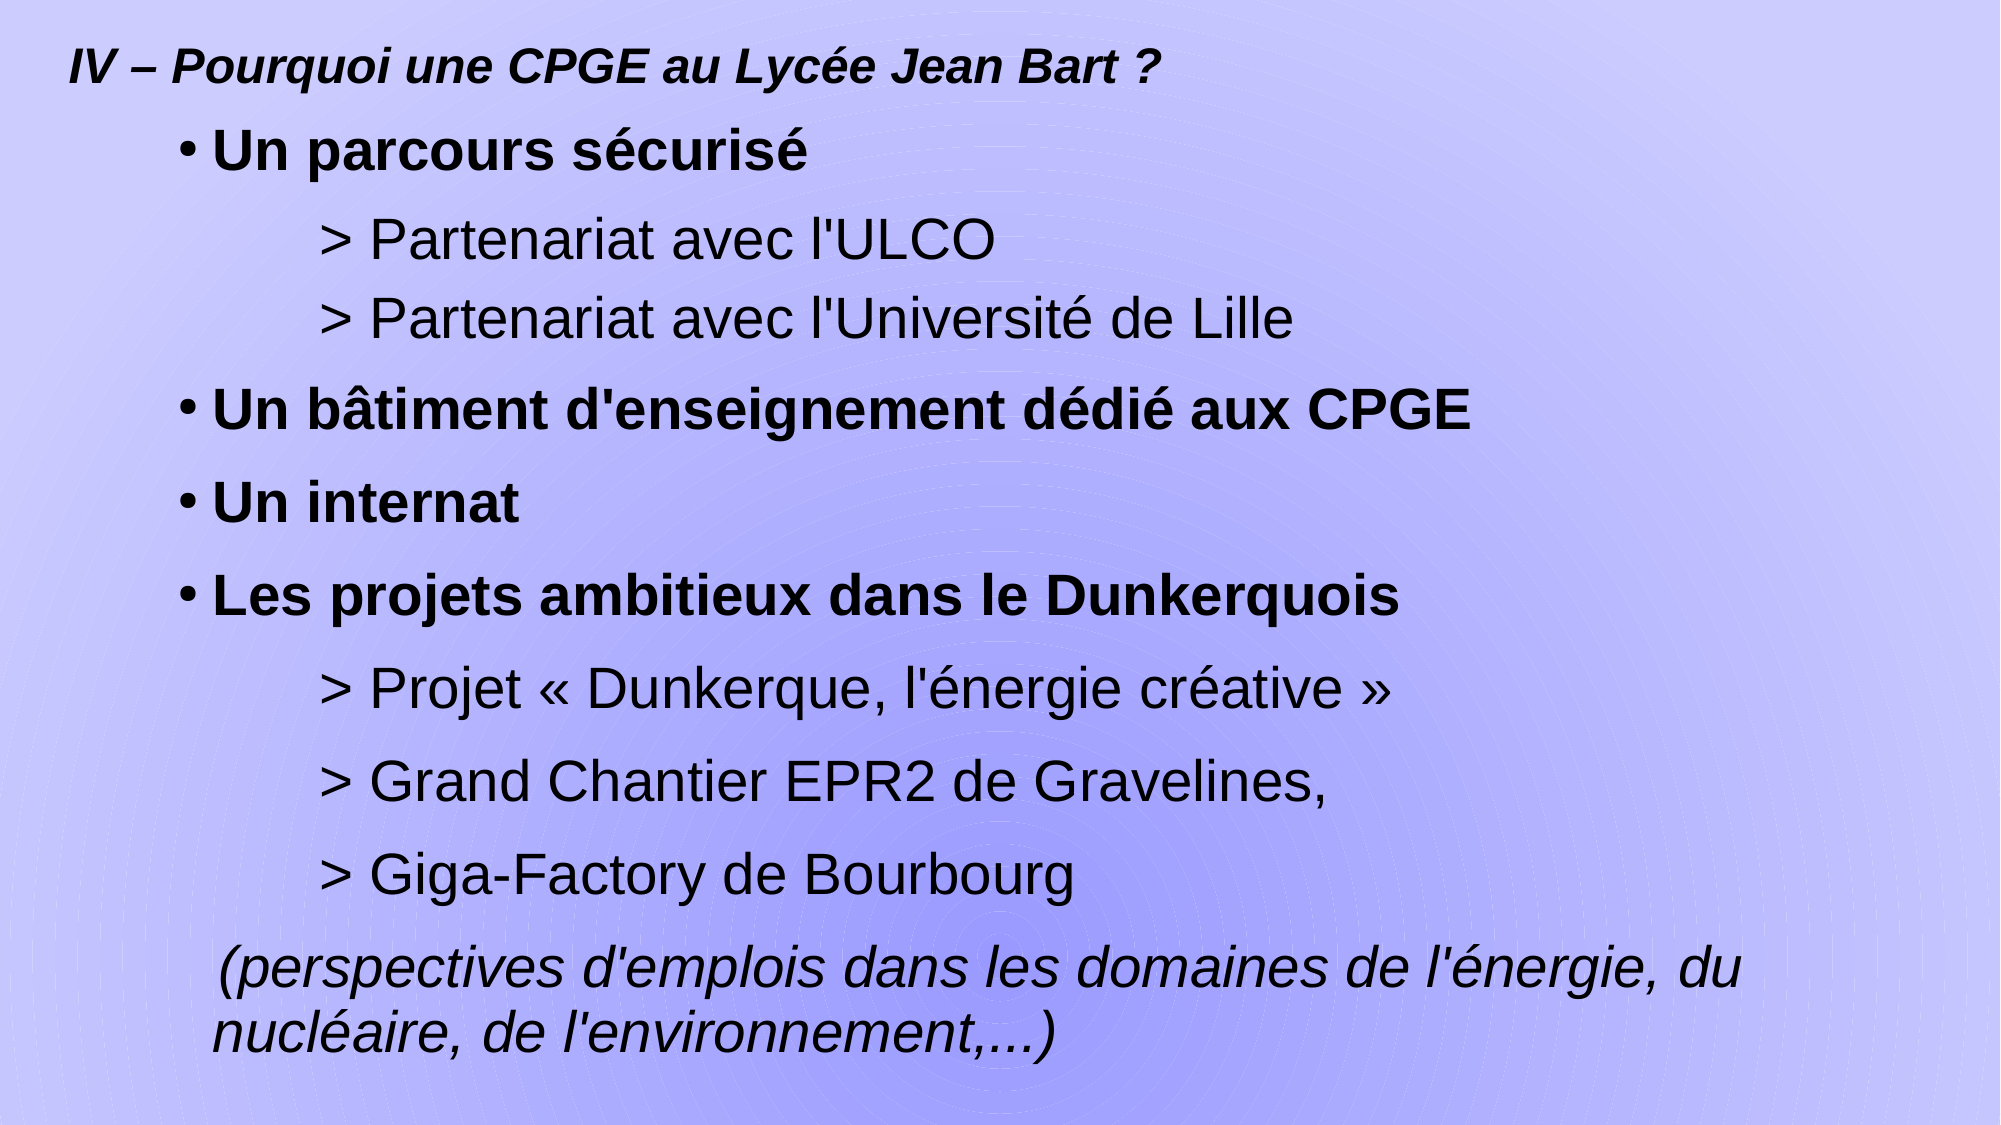

IV – Pourquoi une CPGE au Lycée Jean Bart ?
Un parcours sécurisé
> Partenariat avec l'ULCO
> Partenariat avec l'Université de Lille
Un bâtiment d'enseignement dédié aux CPGE
Un internat
Les projets ambitieux dans le Dunkerquois
> Projet « Dunkerque, l'énergie créative »
> Grand Chantier EPR2 de Gravelines,
> Giga-Factory de Bourbourg
 (perspectives d'emplois dans les domaines de l'énergie, du nucléaire, de l'environnement,...)